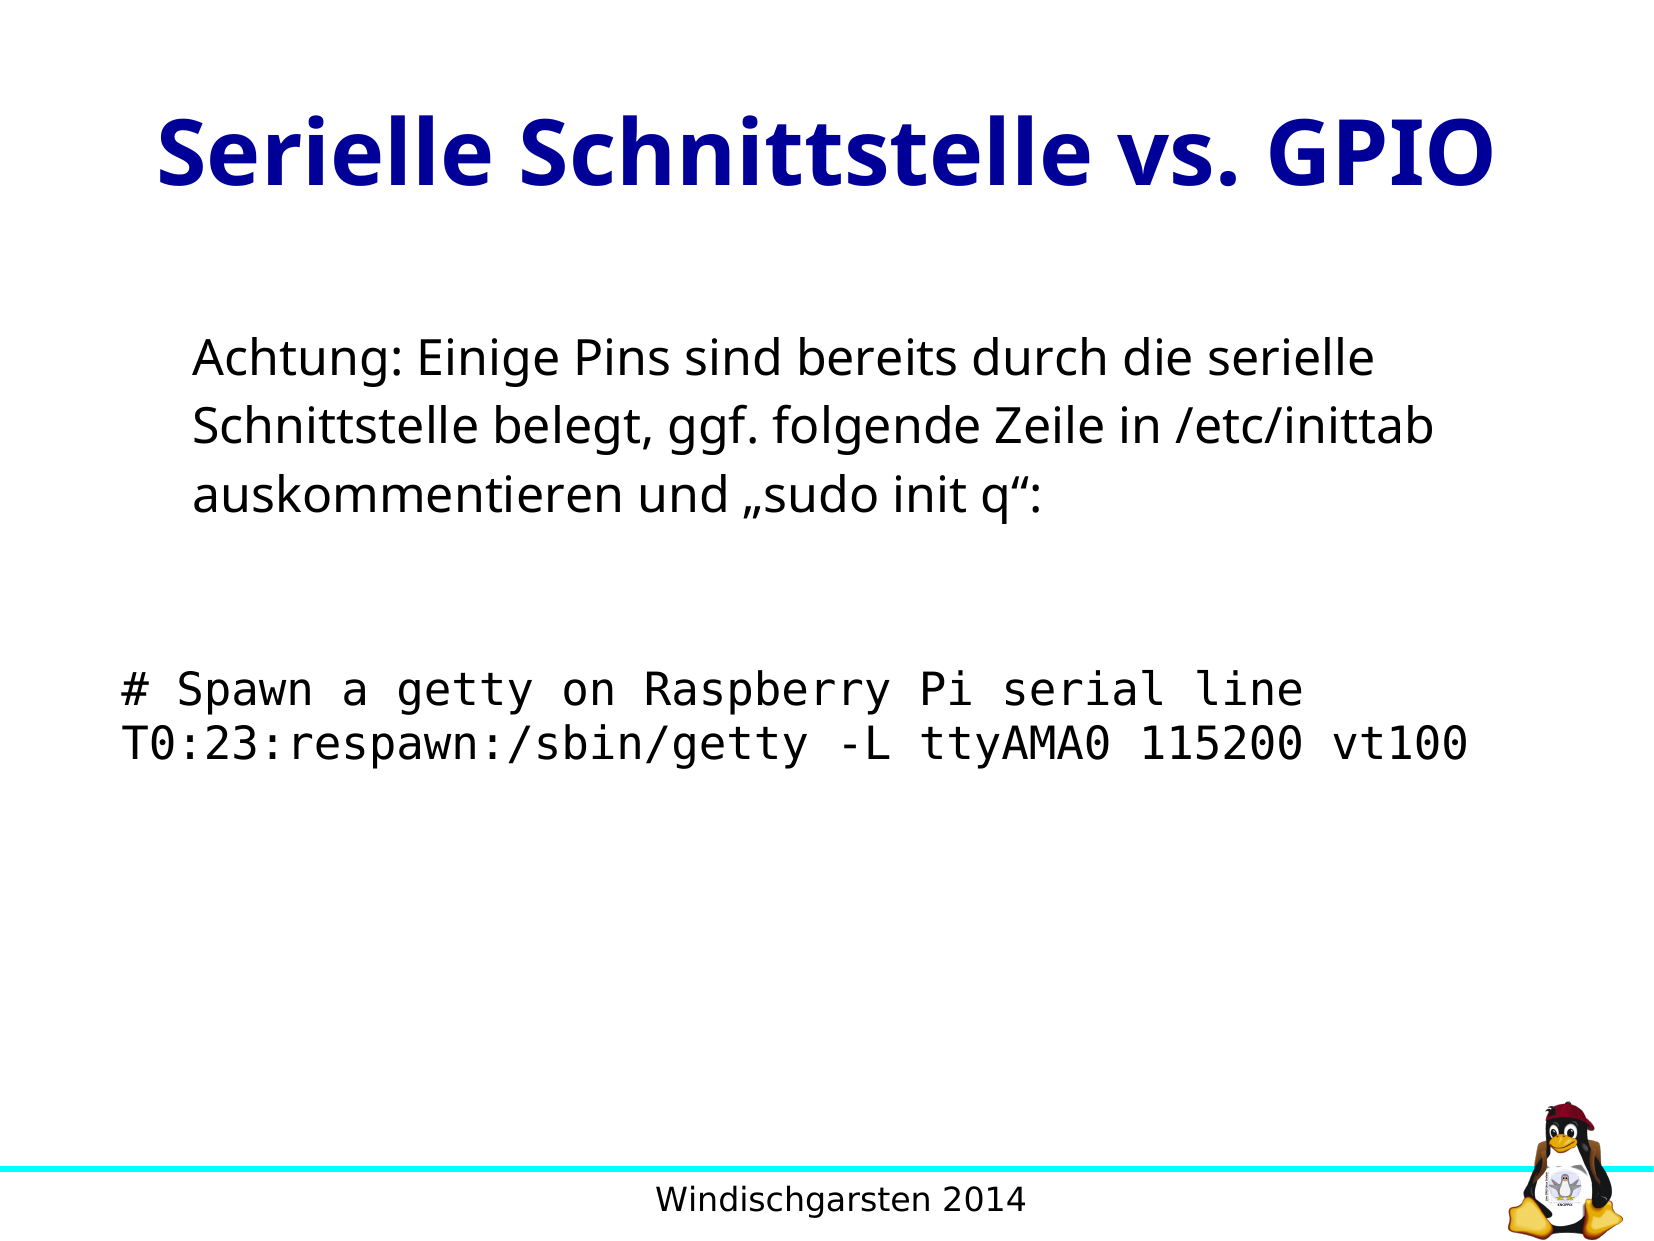

# Serielle Schnittstelle vs. GPIO
Achtung: Einige Pins sind bereits durch die serielle Schnittstelle belegt, ggf. folgende Zeile in /etc/inittab auskommentieren und „sudo init q“:
# Spawn a getty on Raspberry Pi serial line
T0:23:respawn:/sbin/getty -L ttyAMA0 115200 vt100